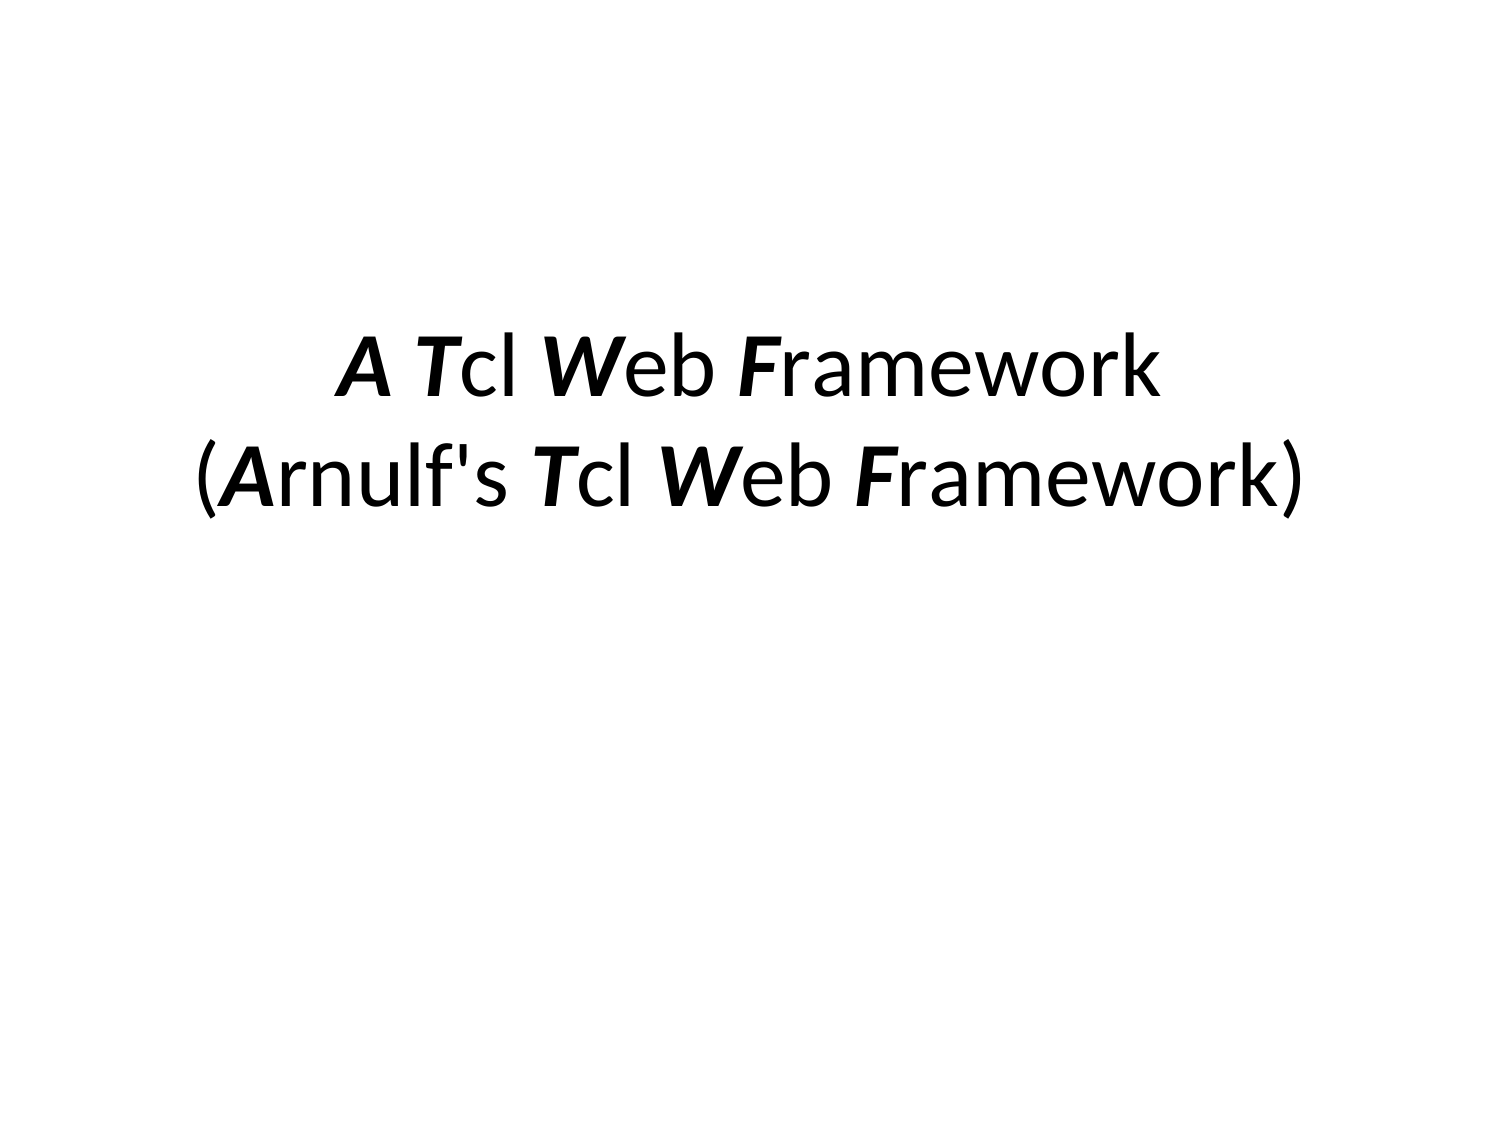

A Tcl Web Framework
(Arnulf's Tcl Web Framework)